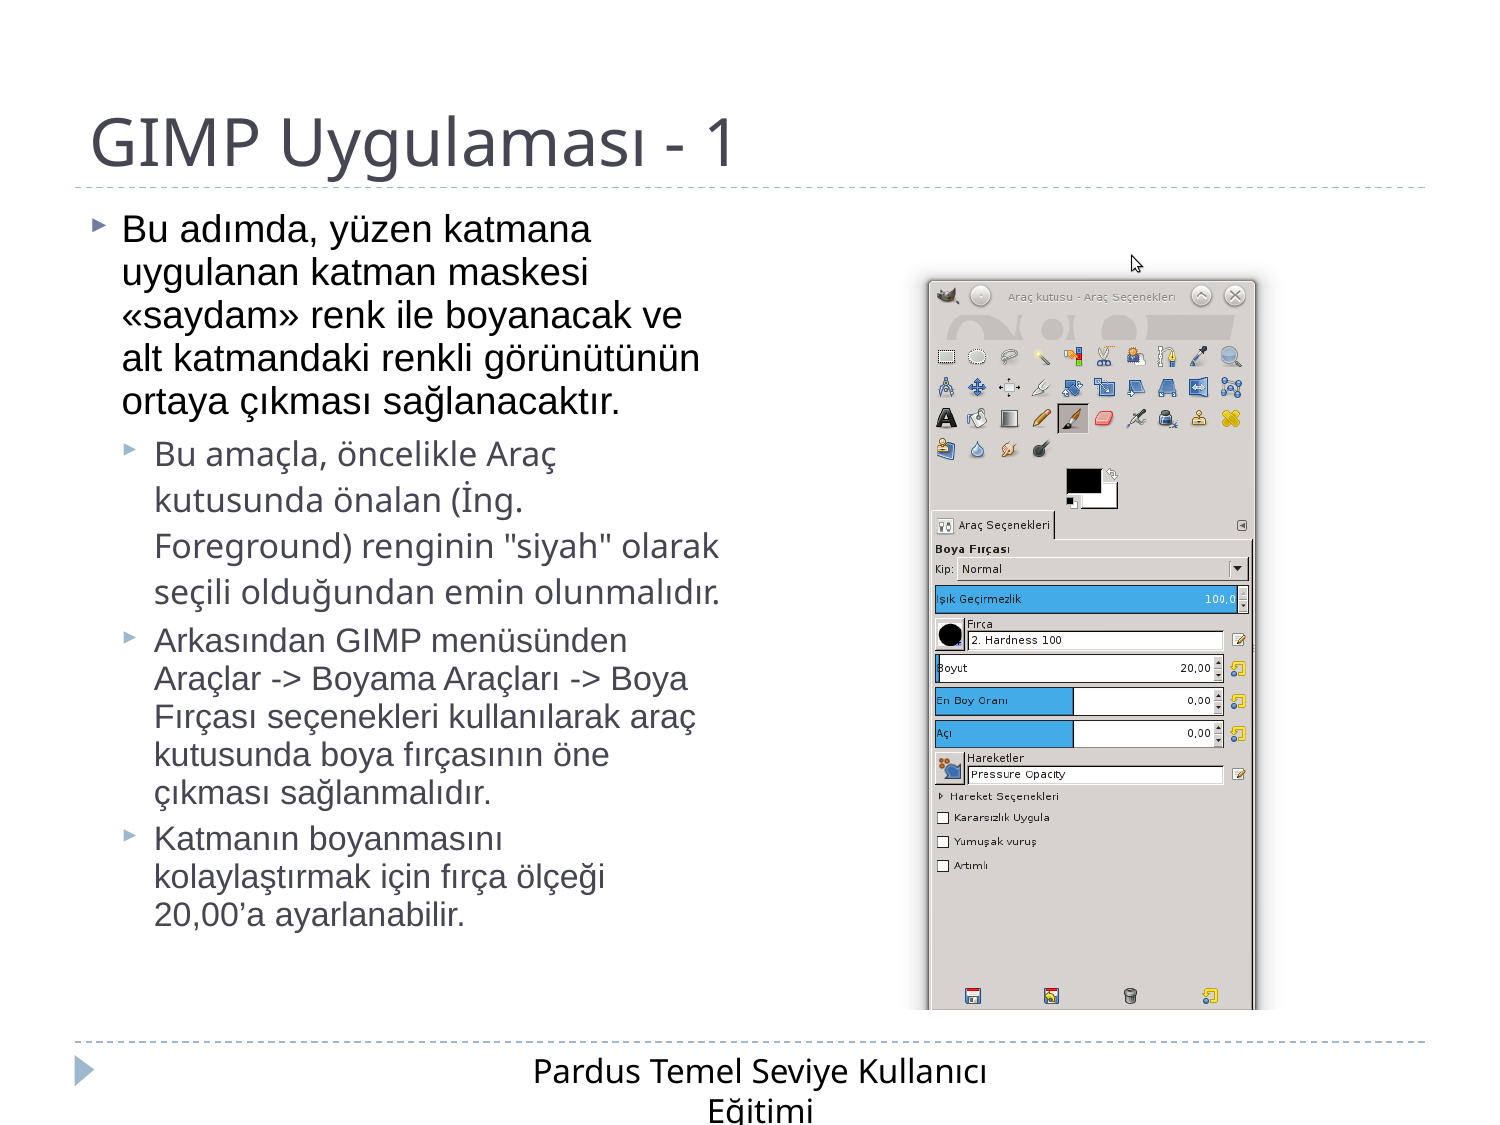

# GIMP Uygulaması - 1
Bu adımda, yüzen katmana uygulanan katman maskesi «saydam» renk ile boyanacak ve alt katmandaki renkli görünütünün ortaya çıkması sağlanacaktır.
Bu amaçla, öncelikle Araç kutusunda önalan (İng. Foreground) renginin "siyah" olarak seçili olduğundan emin olunmalıdır.
Arkasından GIMP menüsünden Araçlar -> Boyama Araçları -> Boya Fırçası seçenekleri kullanılarak araç kutusunda boya fırçasının öne çıkması sağlanmalıdır.
Katmanın boyanmasını kolaylaştırmak için fırça ölçeği 20,00’a ayarlanabilir.